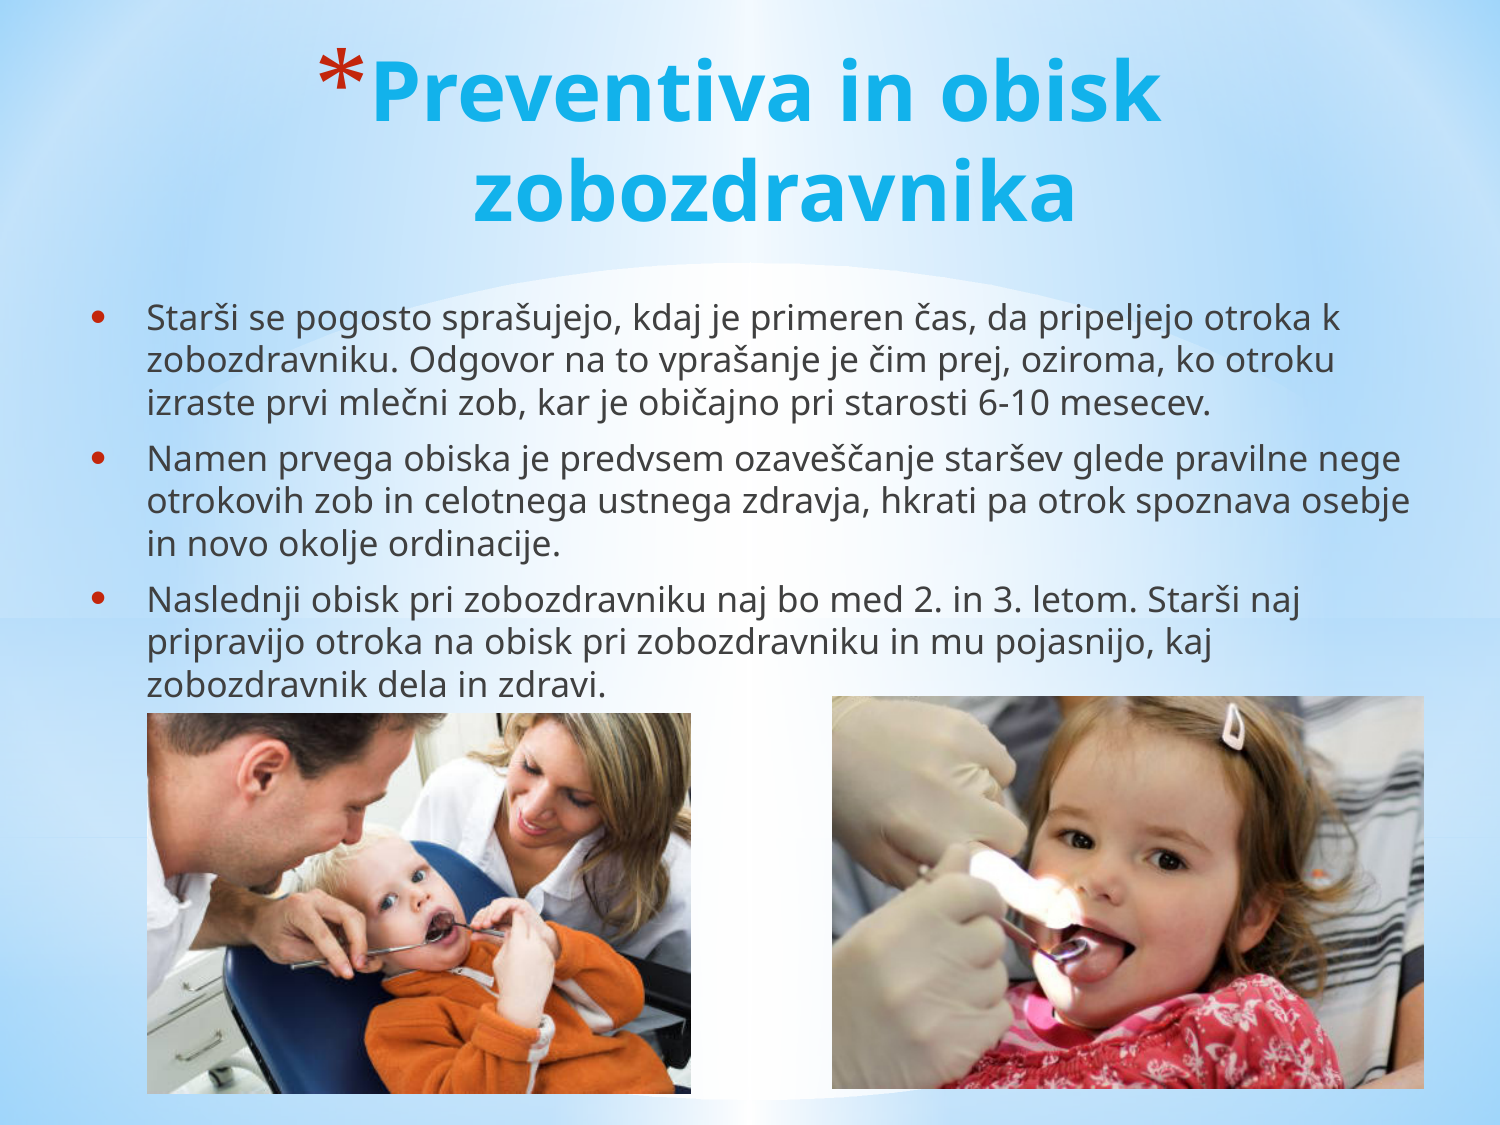

# Preventiva in obisk zobozdravnika
Starši se pogosto sprašujejo, kdaj je primeren čas, da pripeljejo otroka k zobozdravniku. Odgovor na to vprašanje je čim prej, oziroma, ko otroku izraste prvi mlečni zob, kar je običajno pri starosti 6-10 mesecev.
Namen prvega obiska je predvsem ozaveščanje staršev glede pravilne nege otrokovih zob in celotnega ustnega zdravja, hkrati pa otrok spoznava osebje in novo okolje ordinacije.
Naslednji obisk pri zobozdravniku naj bo med 2. in 3. letom. Starši naj pripravijo otroka na obisk pri zobozdravniku in mu pojasnijo, kaj zobozdravnik dela in zdravi.